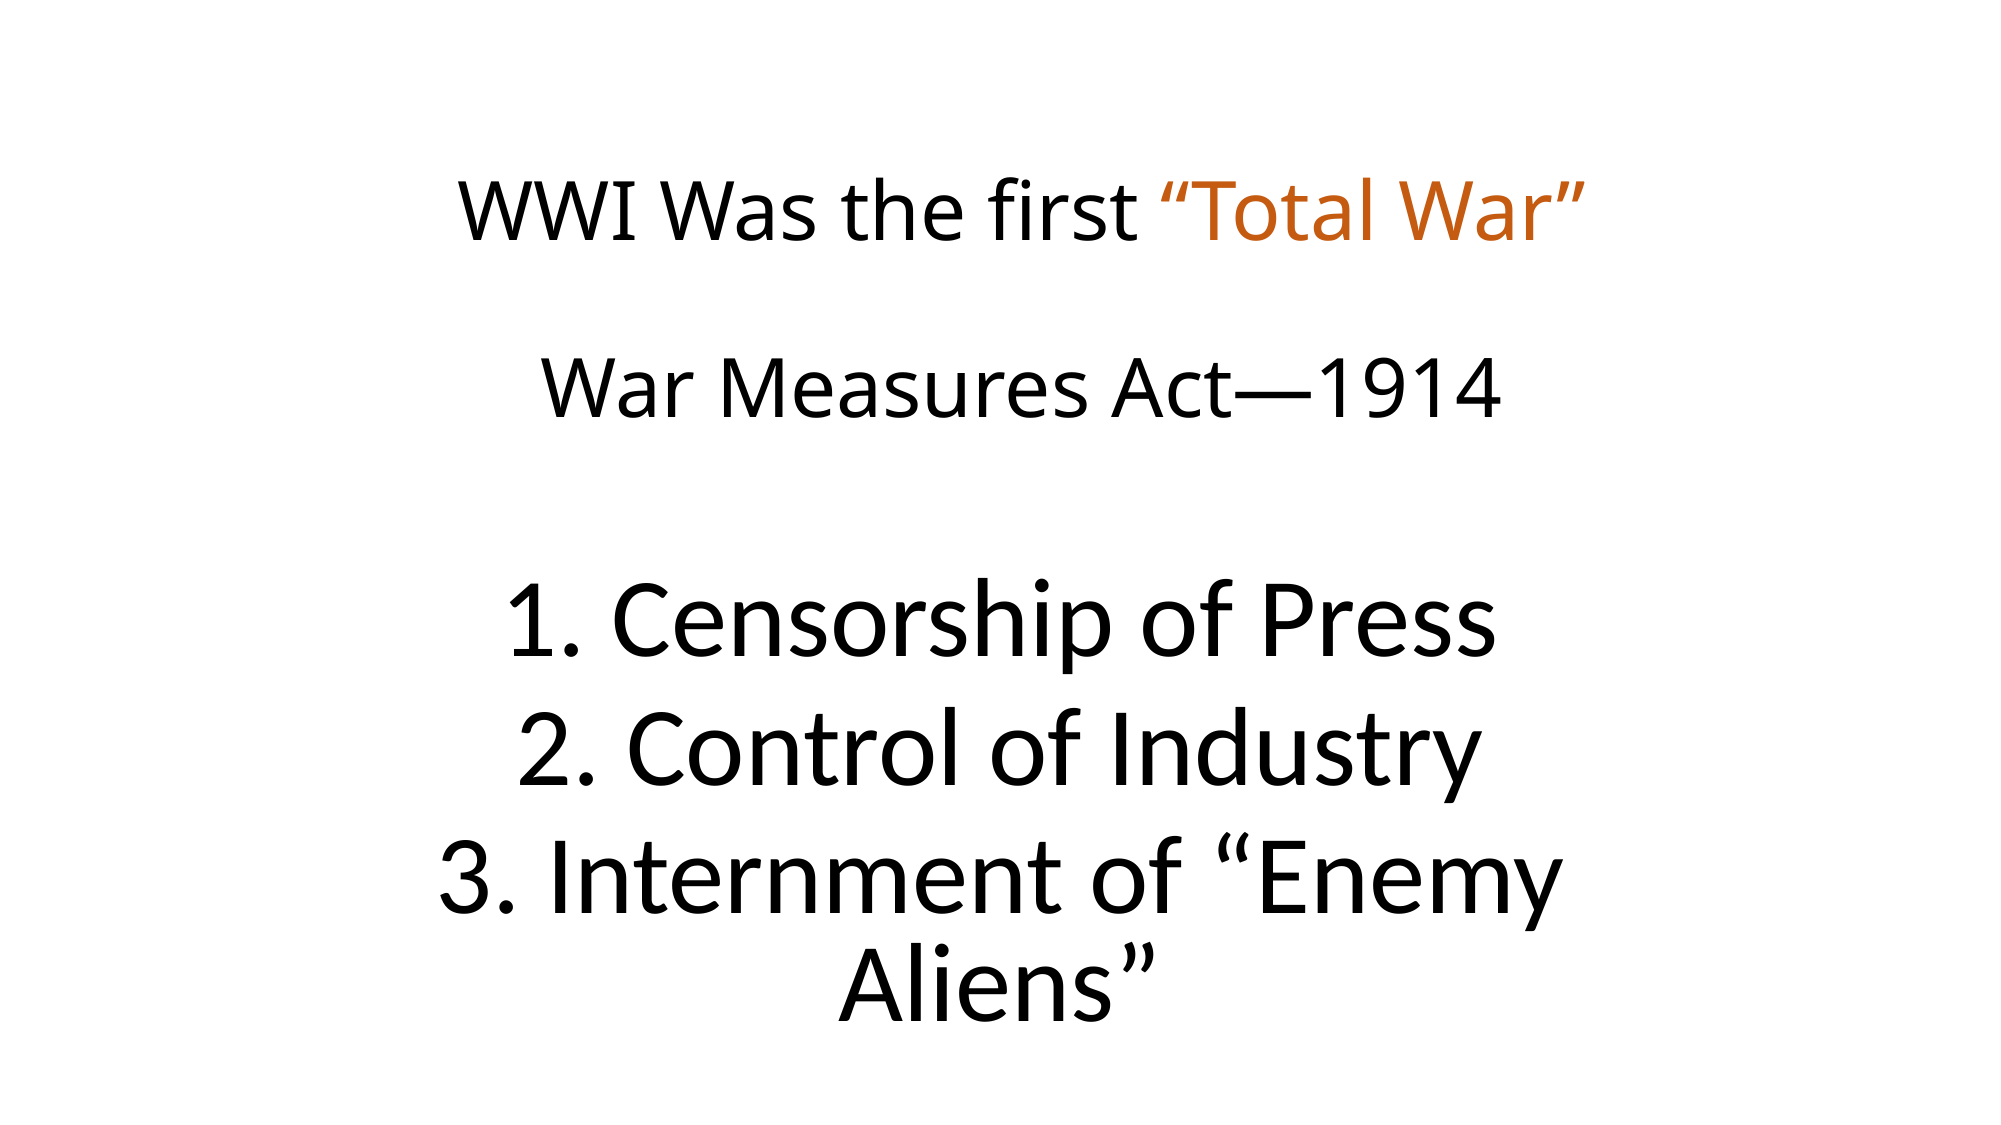

# WWI Was the first “Total War” War Measures Act—1914
1. Censorship of Press
2. Control of Industry
3. Internment of “Enemy Aliens”